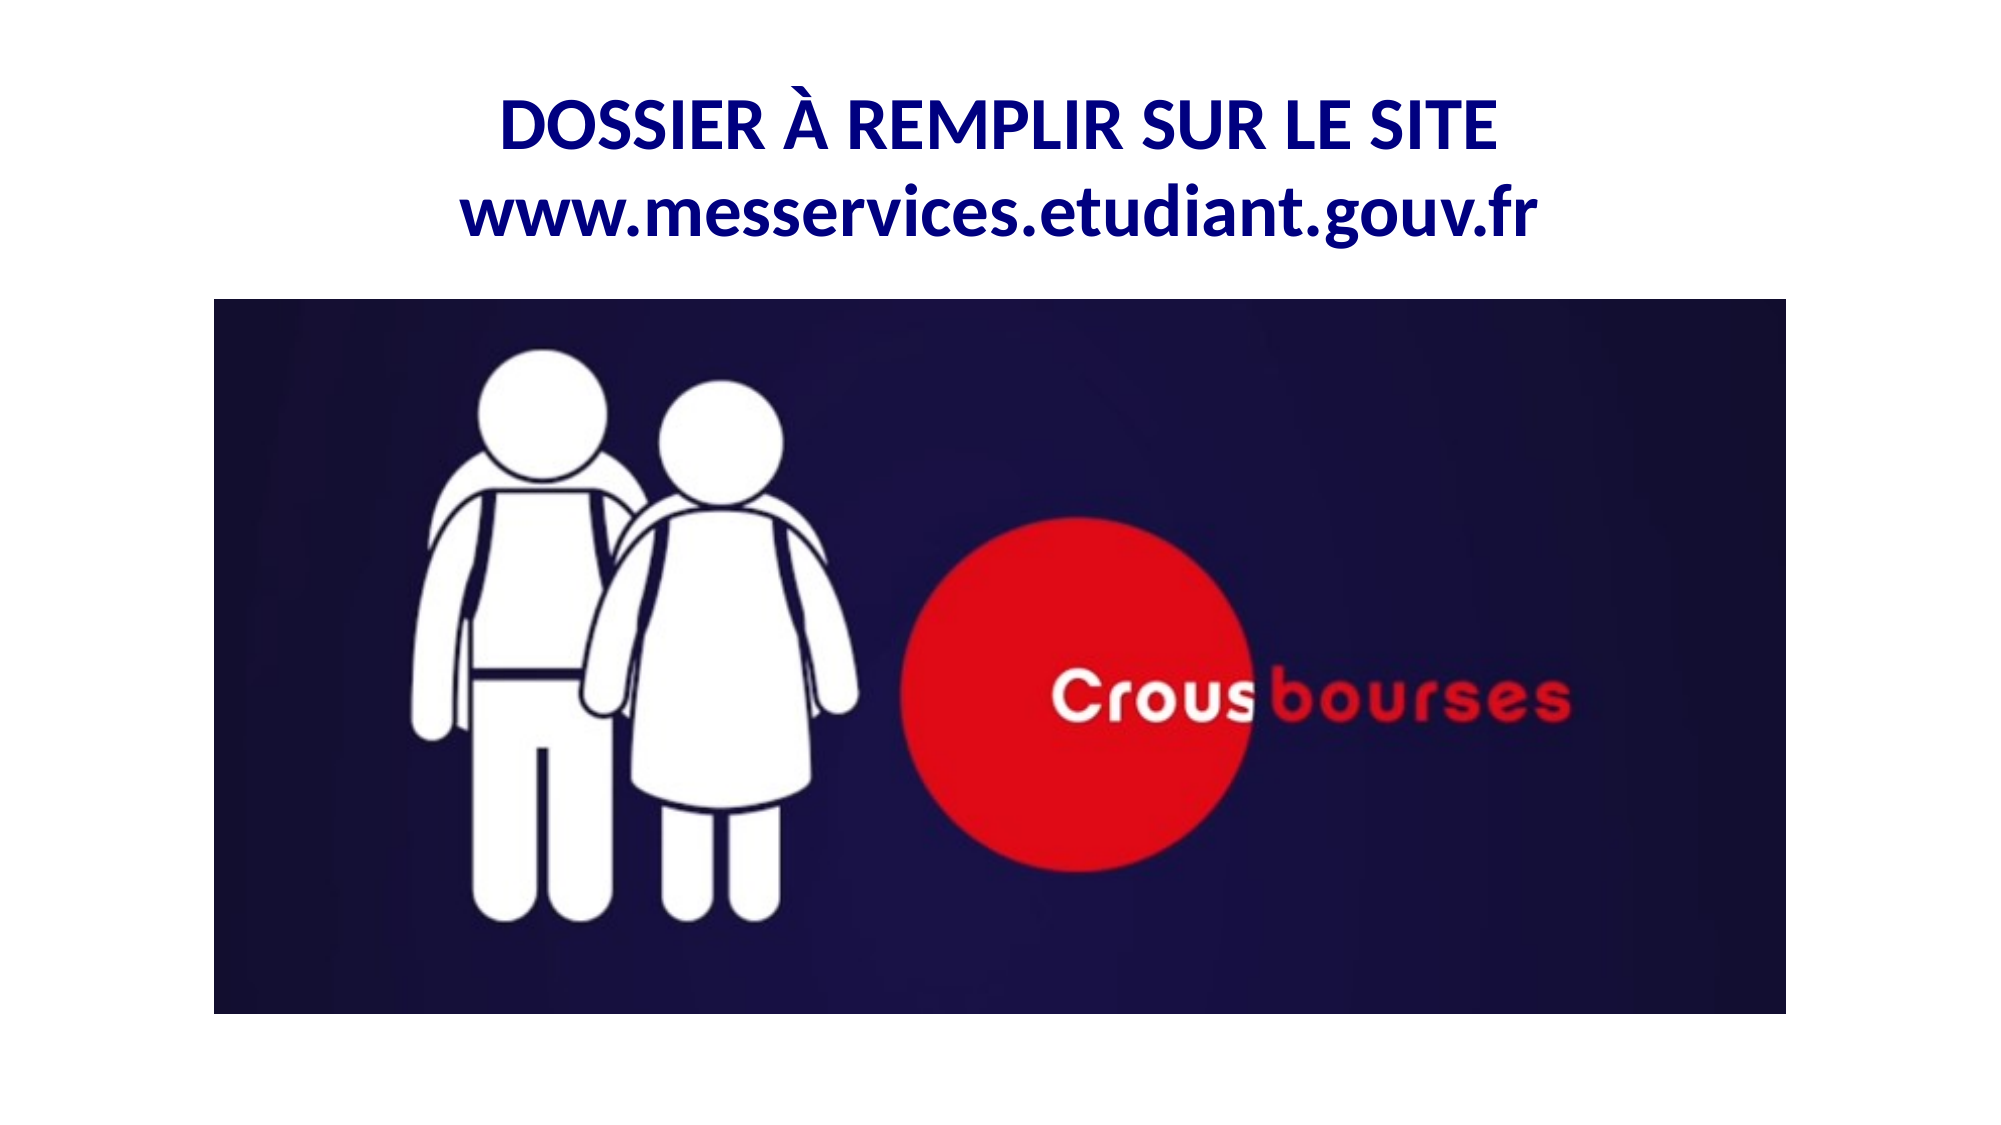

# DOSSIER À REMPLIR SUR LE SITE www.messervices.etudiant.gouv.fr